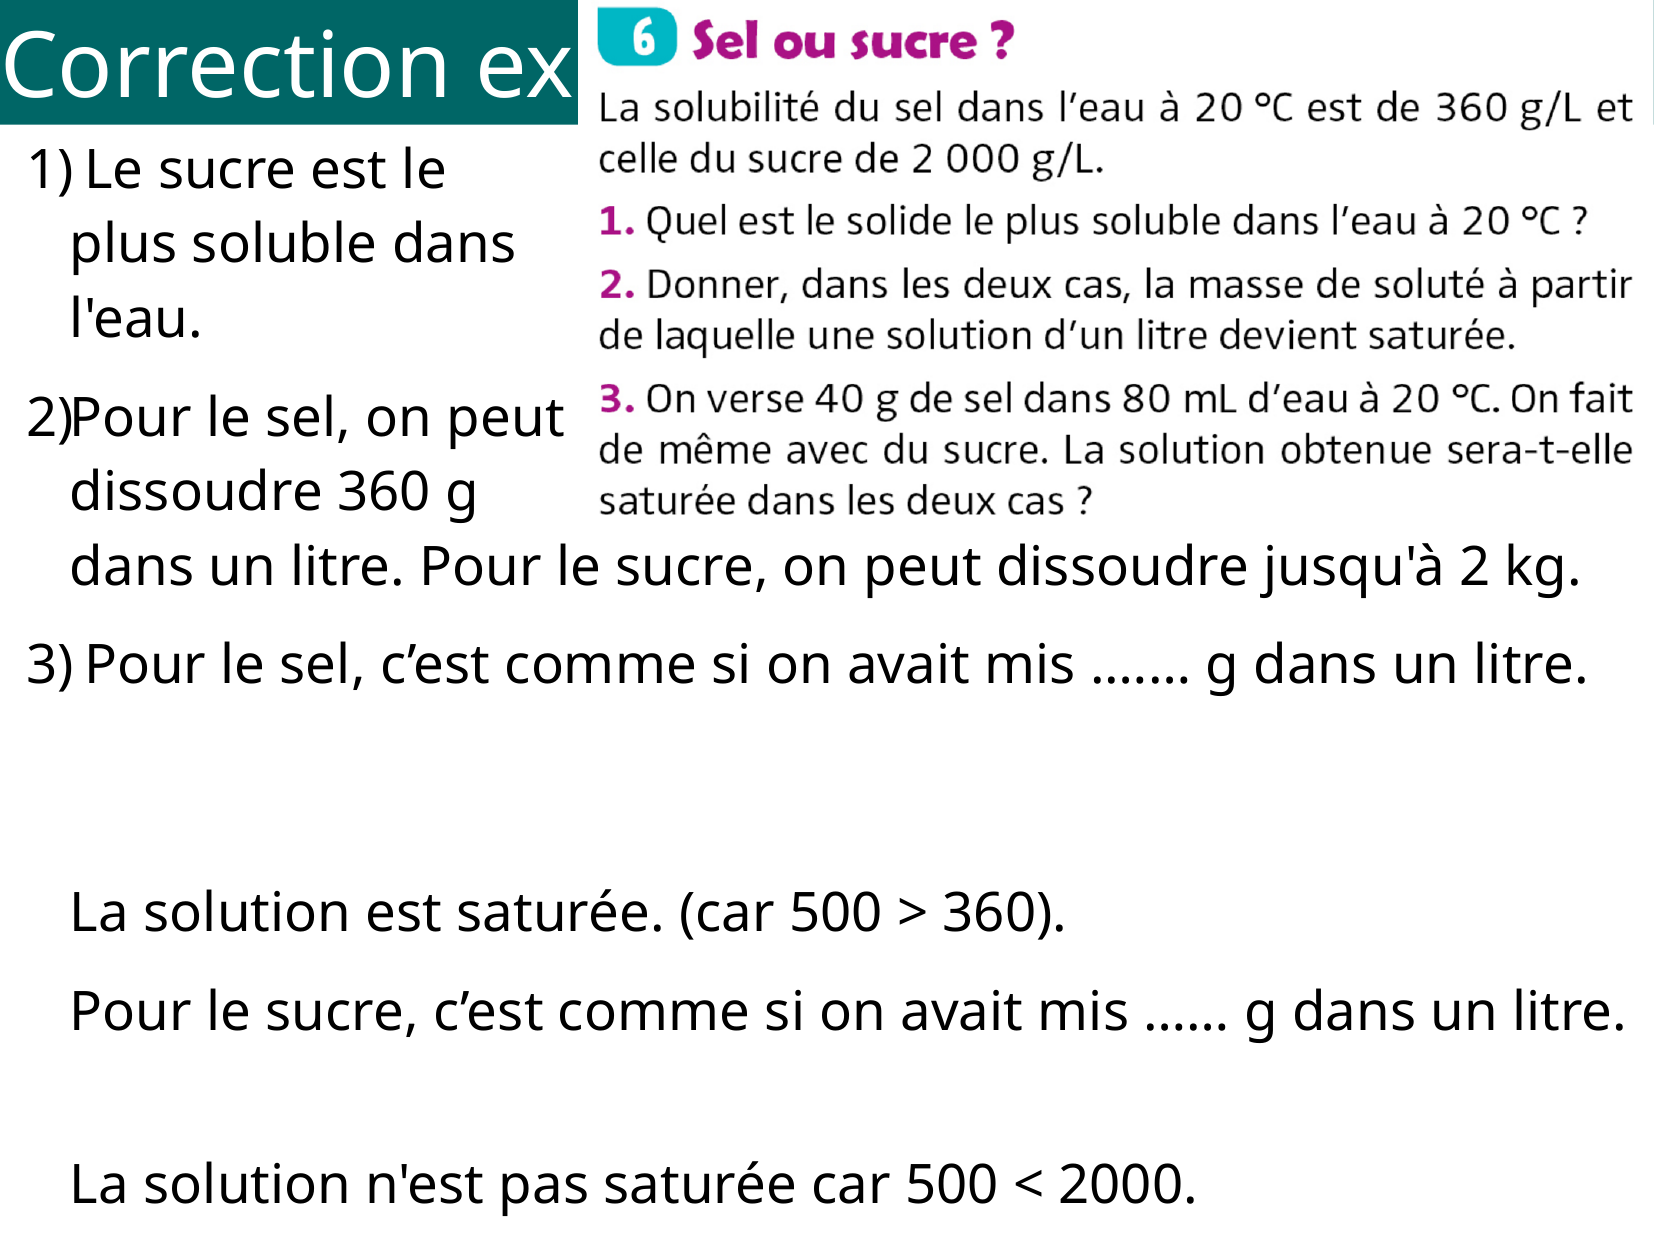

# Correction ex no6
 Le sucre est le
plus soluble dans
l'eau.
Pour le sel, on peut
dissoudre 360 g
dans un litre. Pour le sucre, on peut dissoudre jusqu'à 2 kg.
 Pour le sel, c’est comme si on avait mis .…… g dans un litre.
La solution est saturée. (car 500 > 360).
Pour le sucre, c’est comme si on avait mis …… g dans un litre.
La solution n'est pas saturée car 500 < 2000.